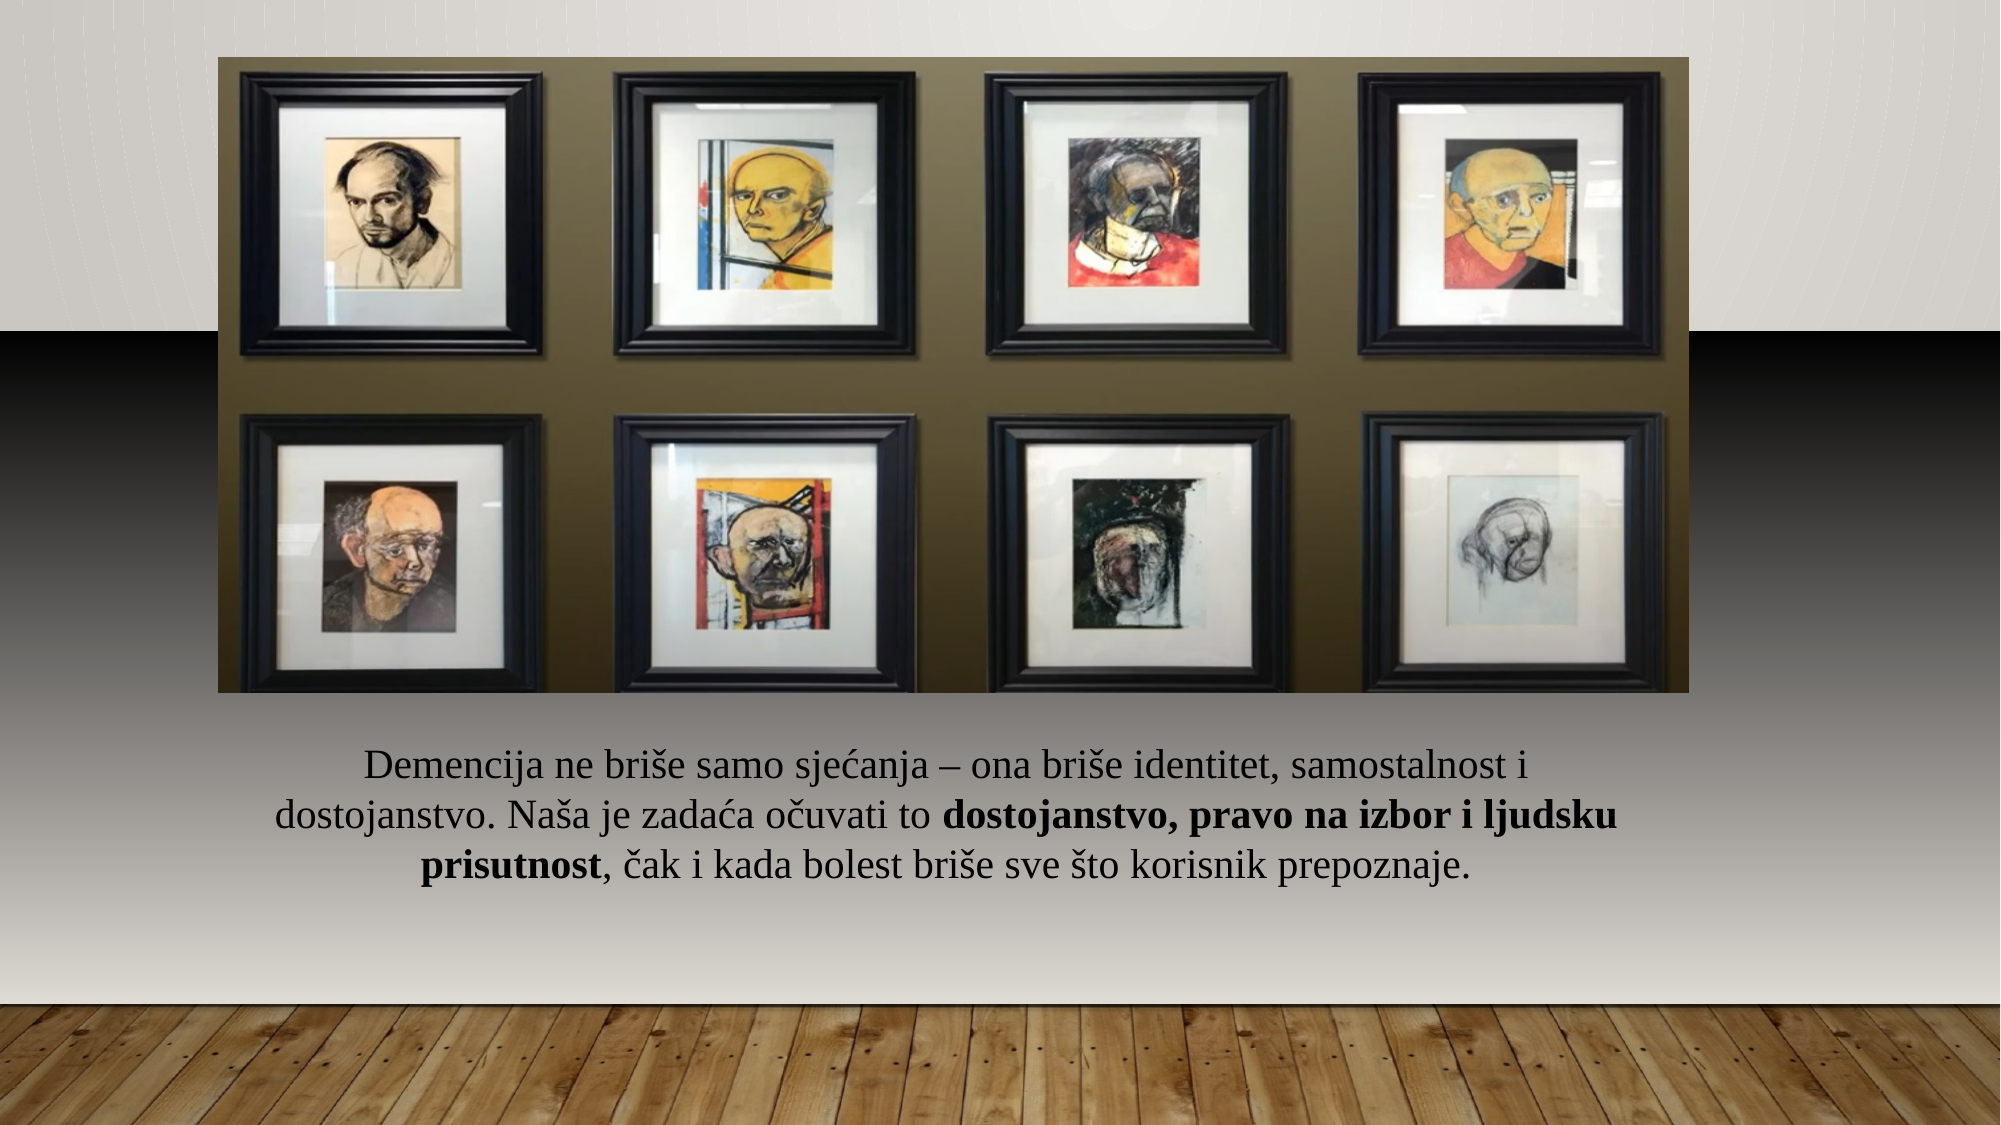

Demencija ne briše samo sjećanja – ona briše identitet, samostalnost i dostojanstvo. Naša je zadaća očuvati to dostojanstvo, pravo na izbor i ljudsku prisutnost, čak i kada bolest briše sve što korisnik prepoznaje.